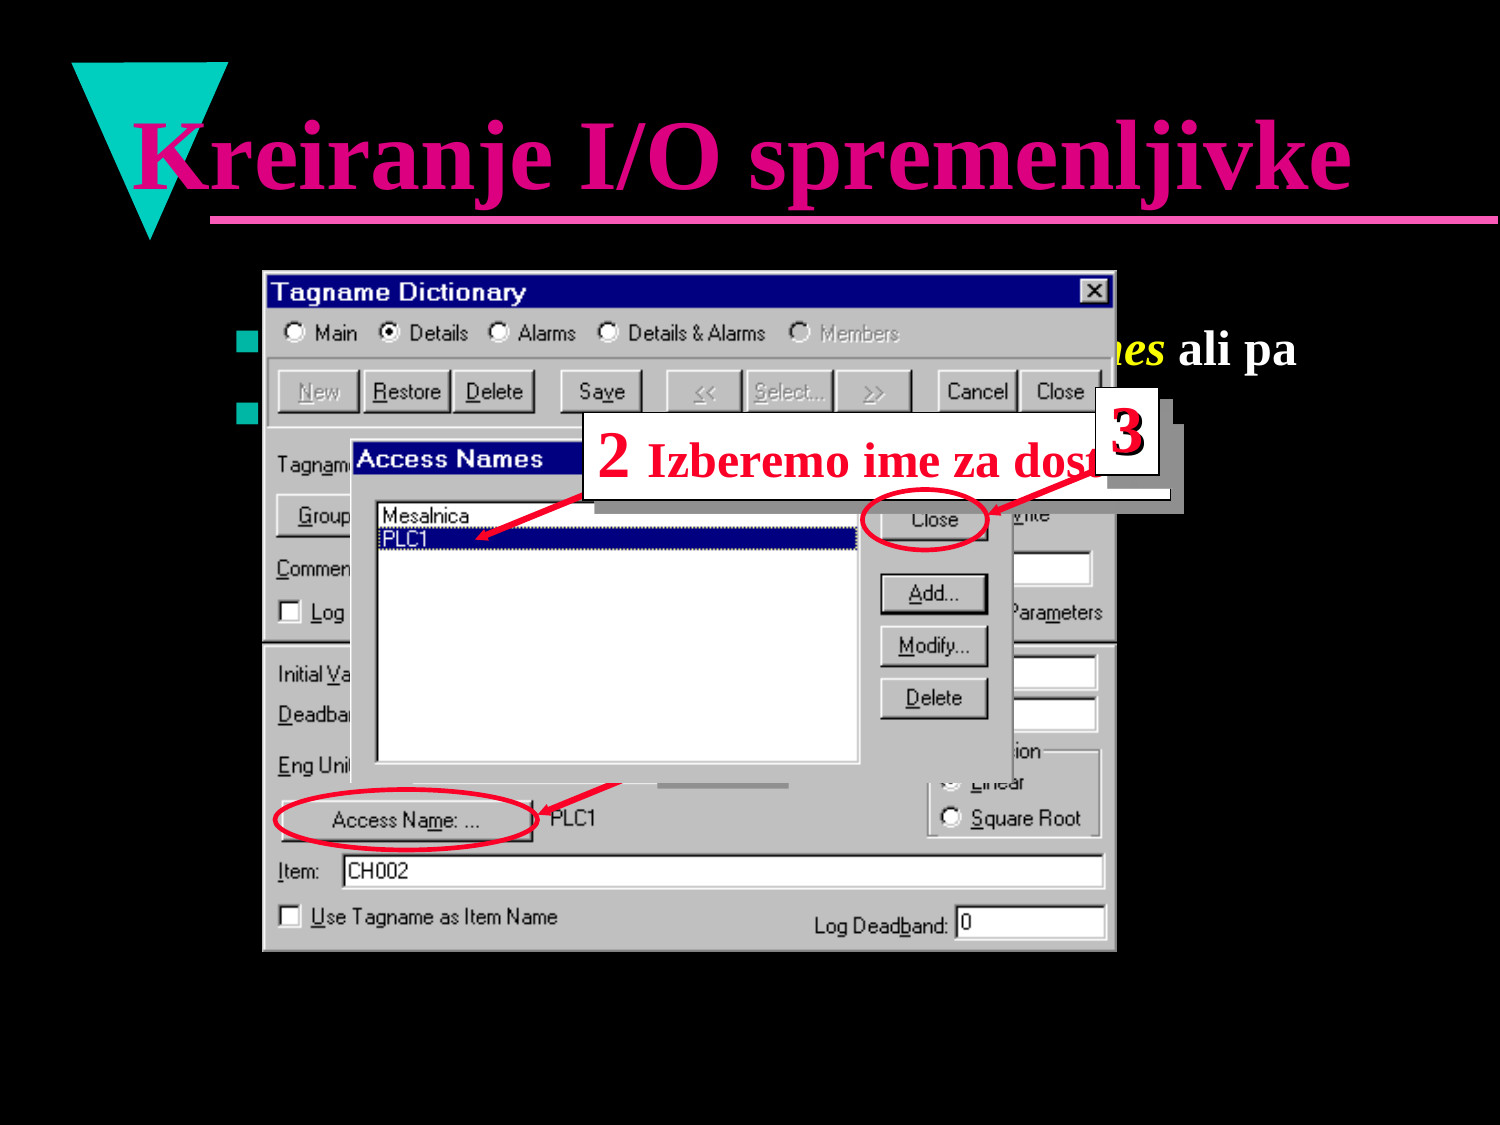

# Kreiranje I/O spremenljivke
V meniju izberemo: Special/Access Names ali pa
V raziskovalcu aplikacije izberemo ikono 		Tagname Dictionary
3
2 Izberemo ime za dostop
…1
RVP2
I/O komunikacija
14